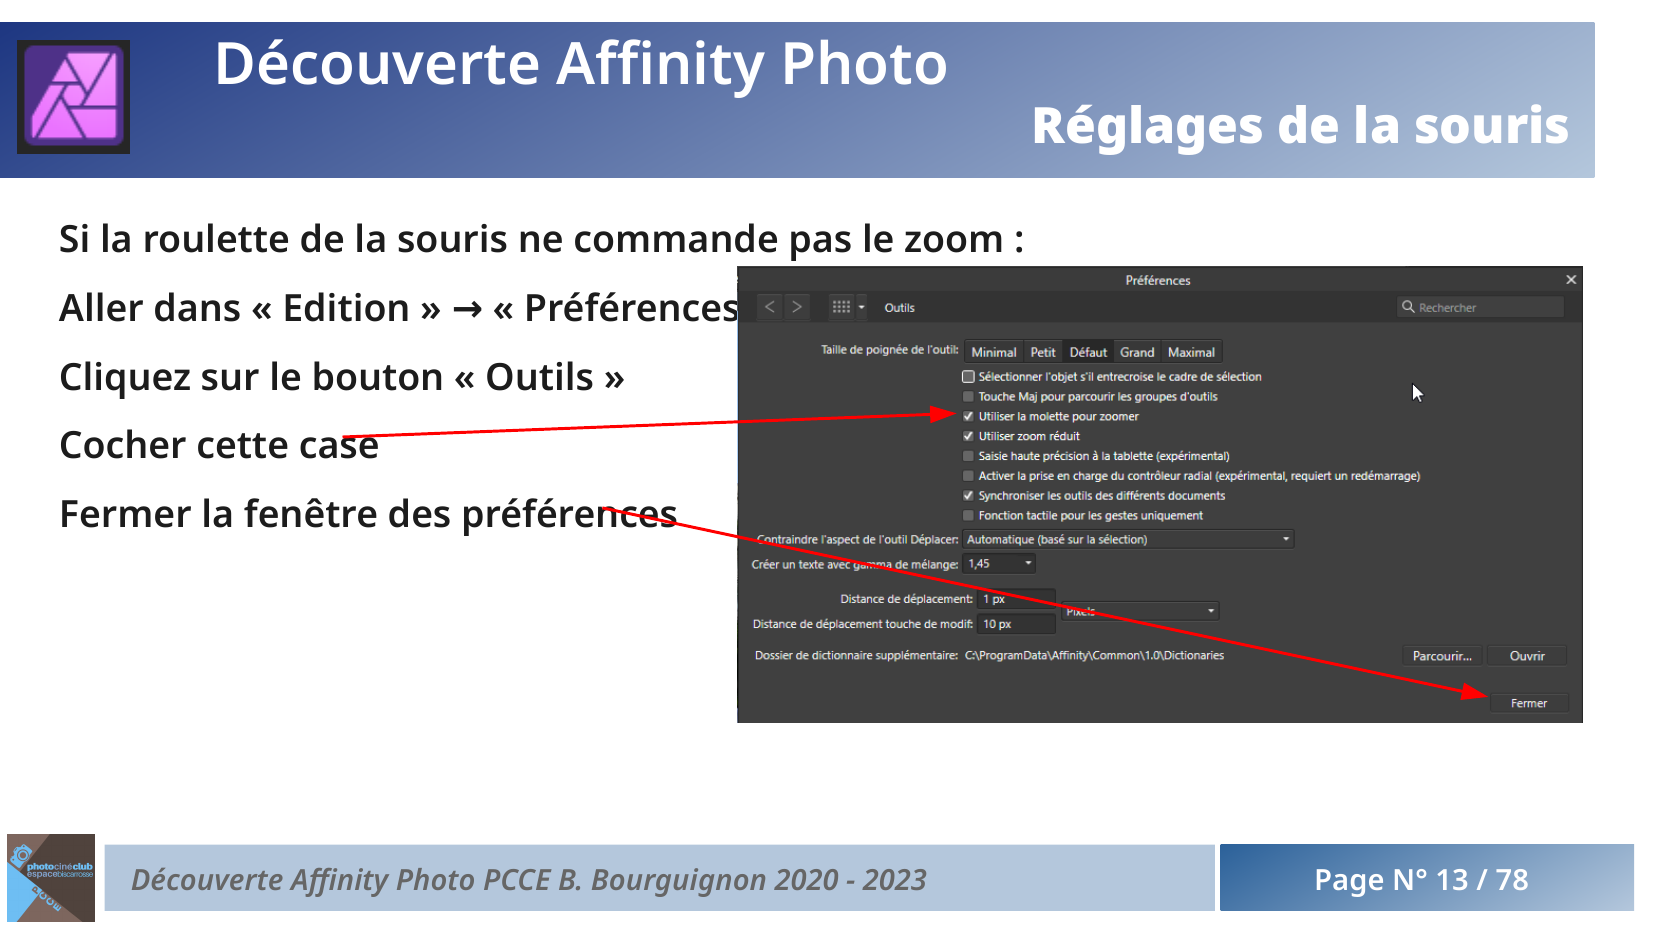

# Réglages de la souris
Si la roulette de la souris ne commande pas le zoom :
Aller dans « Edition » → « Préférences »
Cliquez sur le bouton « Outils »
Cocher cette case
Fermer la fenêtre des préférences